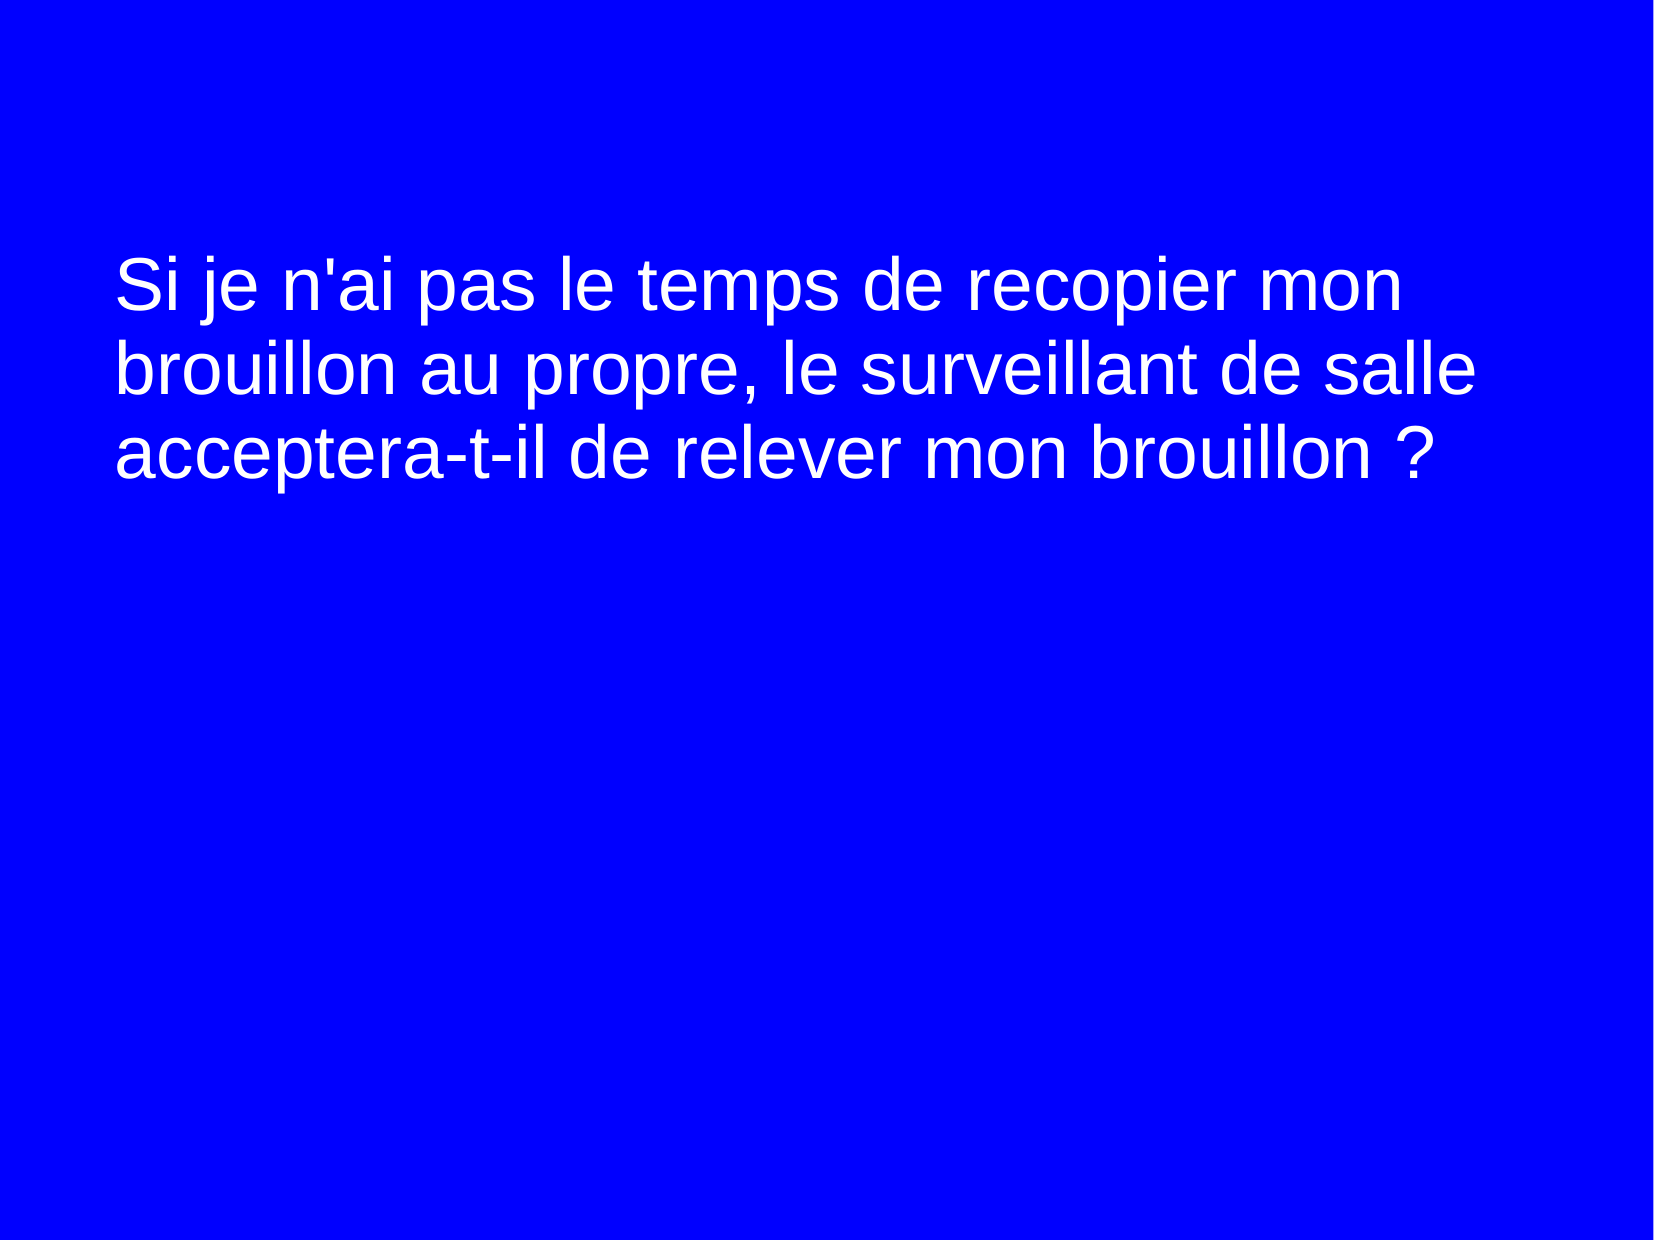

Si je n'ai pas le temps de recopier mon brouillon au propre, le surveillant de salle acceptera-t-il de relever mon brouillon ?